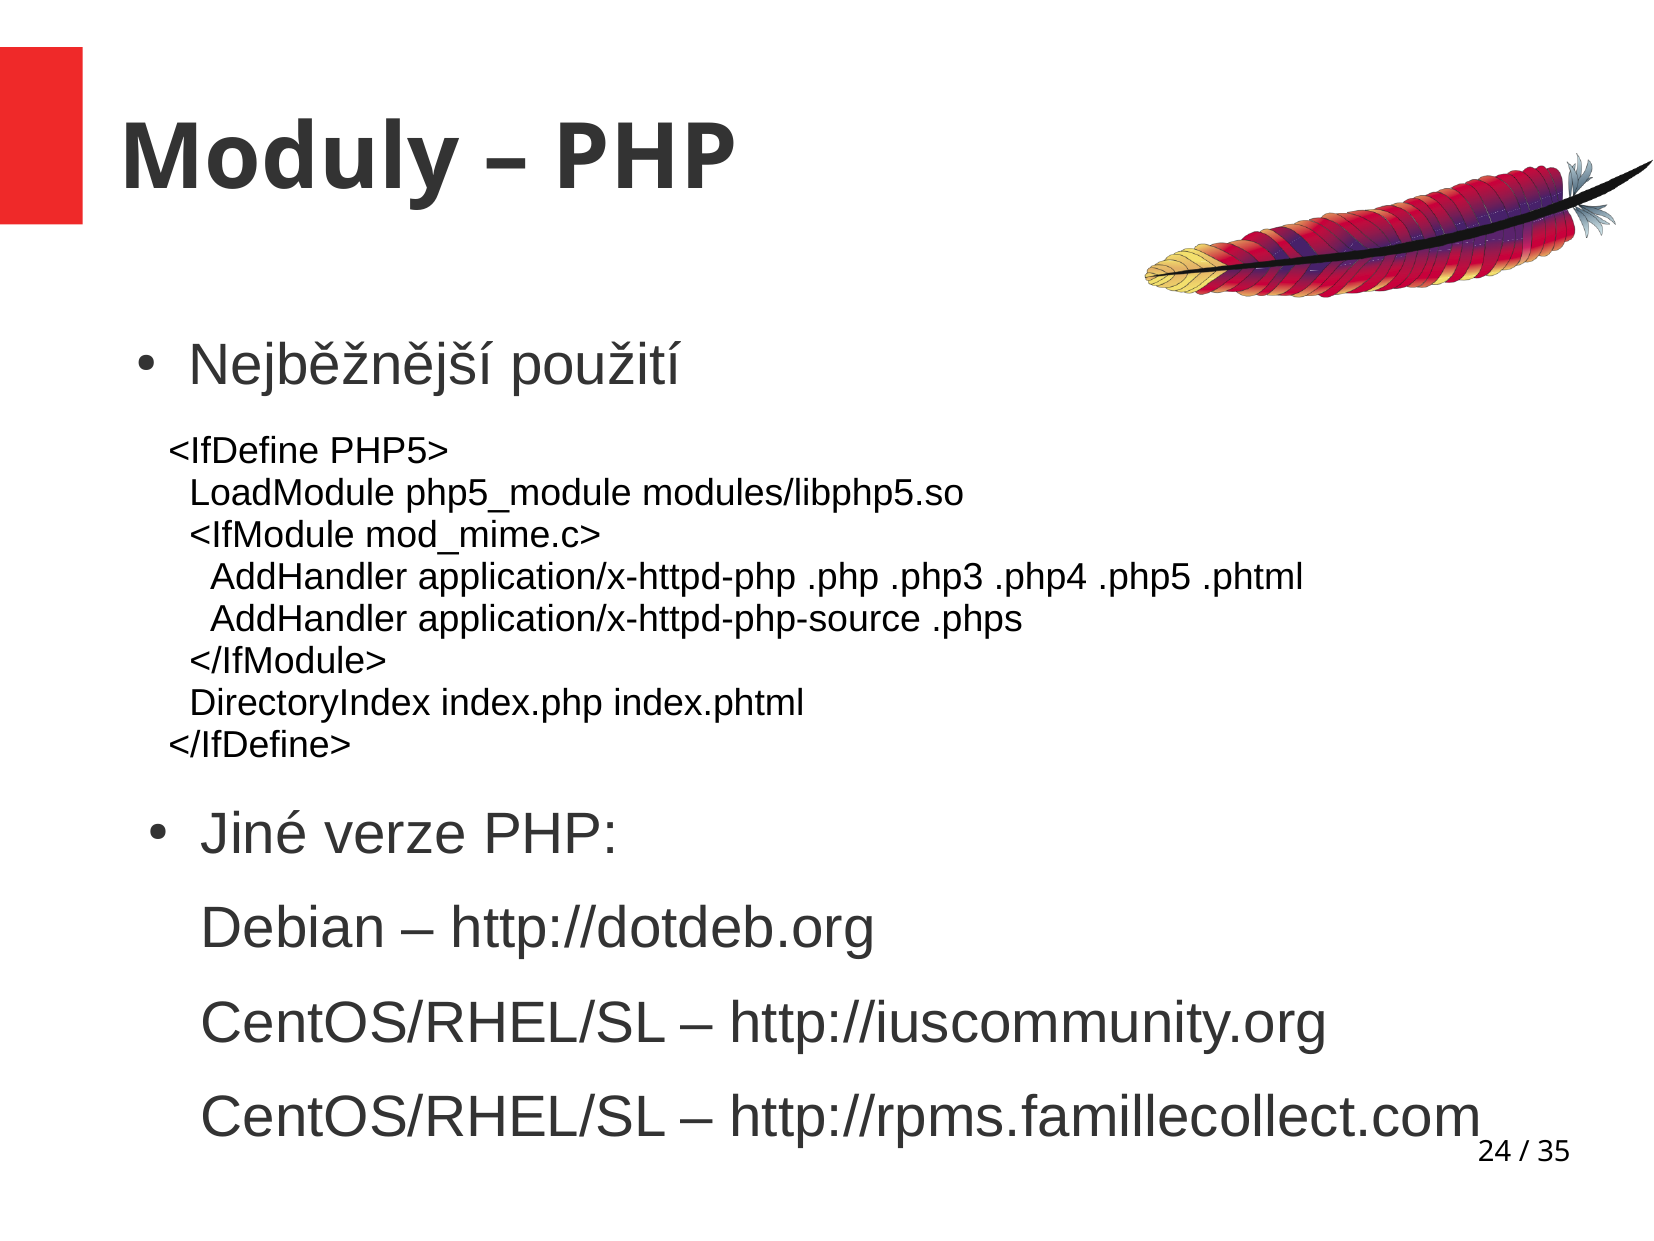

# Moduly – PHP
Nejběžnější použití
<IfDefine PHP5>
 LoadModule php5_module modules/libphp5.so
 <IfModule mod_mime.c>
 AddHandler application/x-httpd-php .php .php3 .php4 .php5 .phtml
 AddHandler application/x-httpd-php-source .phps
 </IfModule>
 DirectoryIndex index.php index.phtml
</IfDefine>
Jiné verze PHP:
Debian – http://dotdeb.org
CentOS/RHEL/SL – http://iuscommunity.org
CentOS/RHEL/SL – http://rpms.famillecollect.com
24